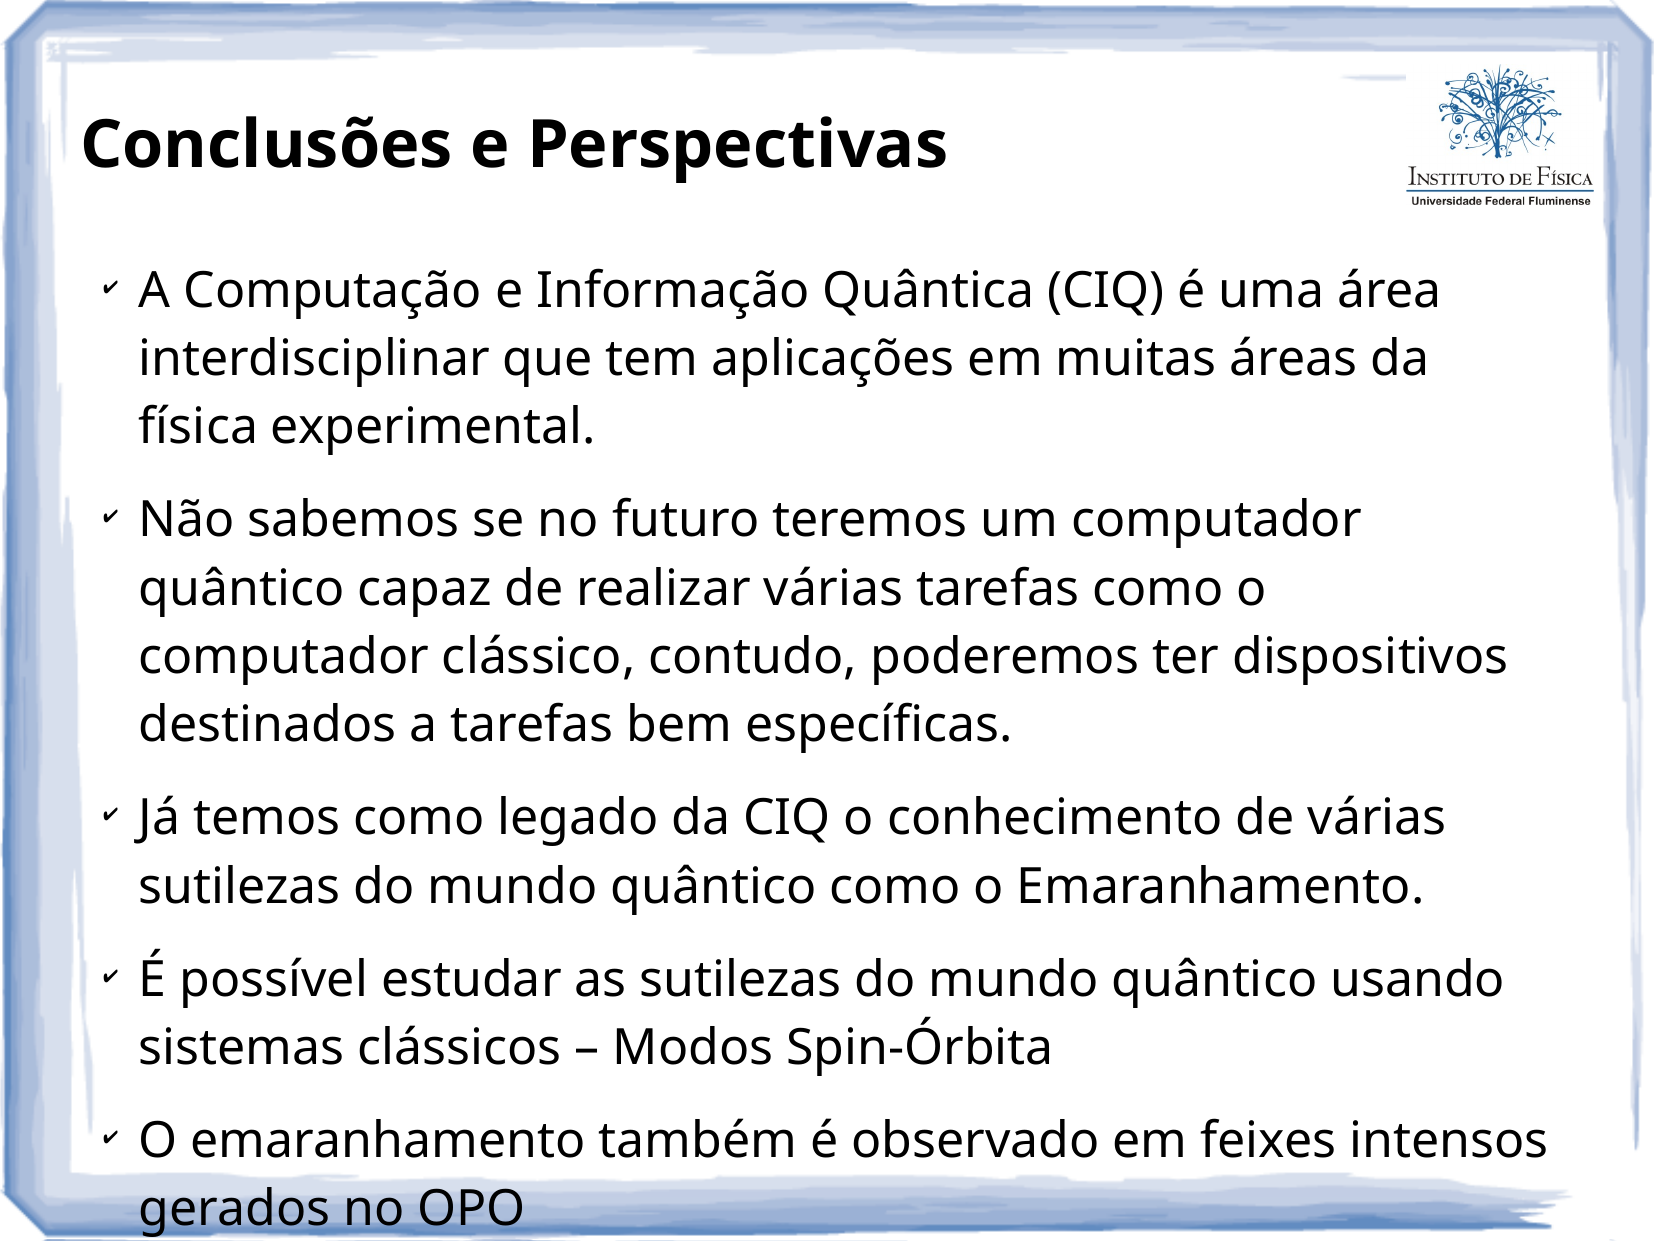

Conclusões e Perspectivas
A Computação e Informação Quântica (CIQ) é uma área interdisciplinar que tem aplicações em muitas áreas da física experimental.
Não sabemos se no futuro teremos um computador quântico capaz de realizar várias tarefas como o computador clássico, contudo, poderemos ter dispositivos destinados a tarefas bem específicas.
Já temos como legado da CIQ o conhecimento de várias sutilezas do mundo quântico como o Emaranhamento.
É possível estudar as sutilezas do mundo quântico usando sistemas clássicos – Modos Spin-Órbita
O emaranhamento também é observado em feixes intensos gerados no OPO